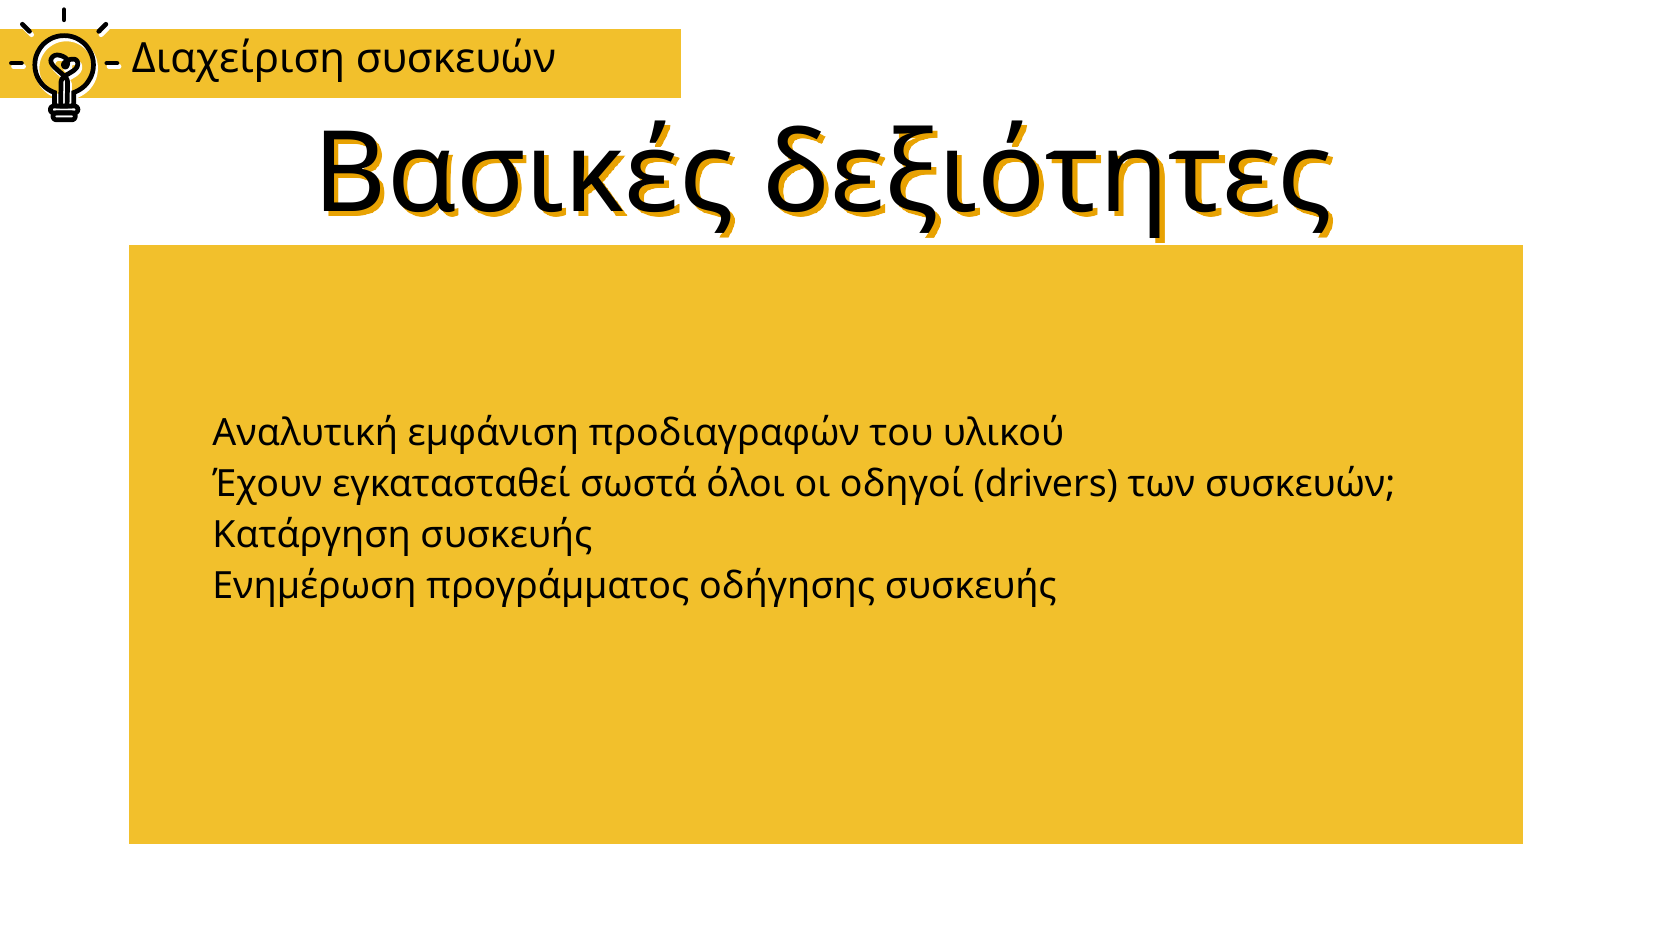

# Διαχείριση συσκευών
Βασικές δεξιότητες
Αναλυτική εμφάνιση προδιαγραφών του υλικού
Έχουν εγκατασταθεί σωστά όλοι οι οδηγοί (drivers) των συσκευών;
Κατάργηση συσκευής
Ενημέρωση προγράμματος οδήγησης συσκευής